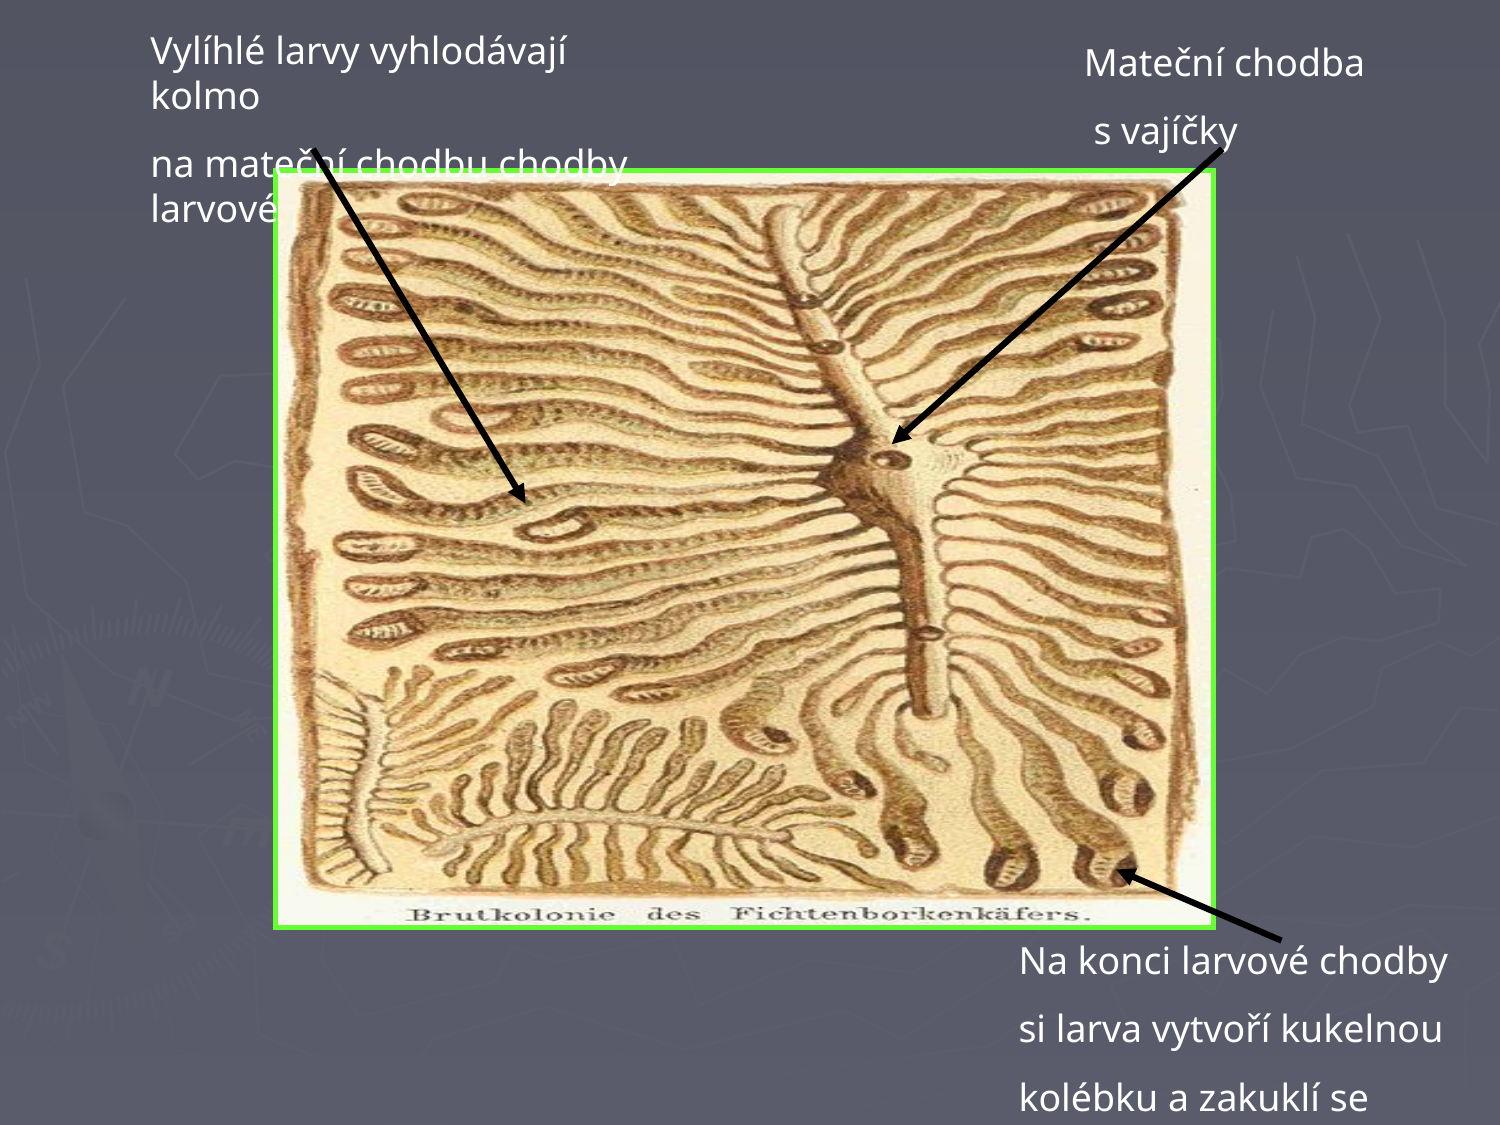

Vylíhlé larvy vyhlodávají kolmo
na mateční chodbu chodby larvové
Mateční chodba
 s vajíčky
Na konci larvové chodby
si larva vytvoří kukelnou
kolébku a zakuklí se